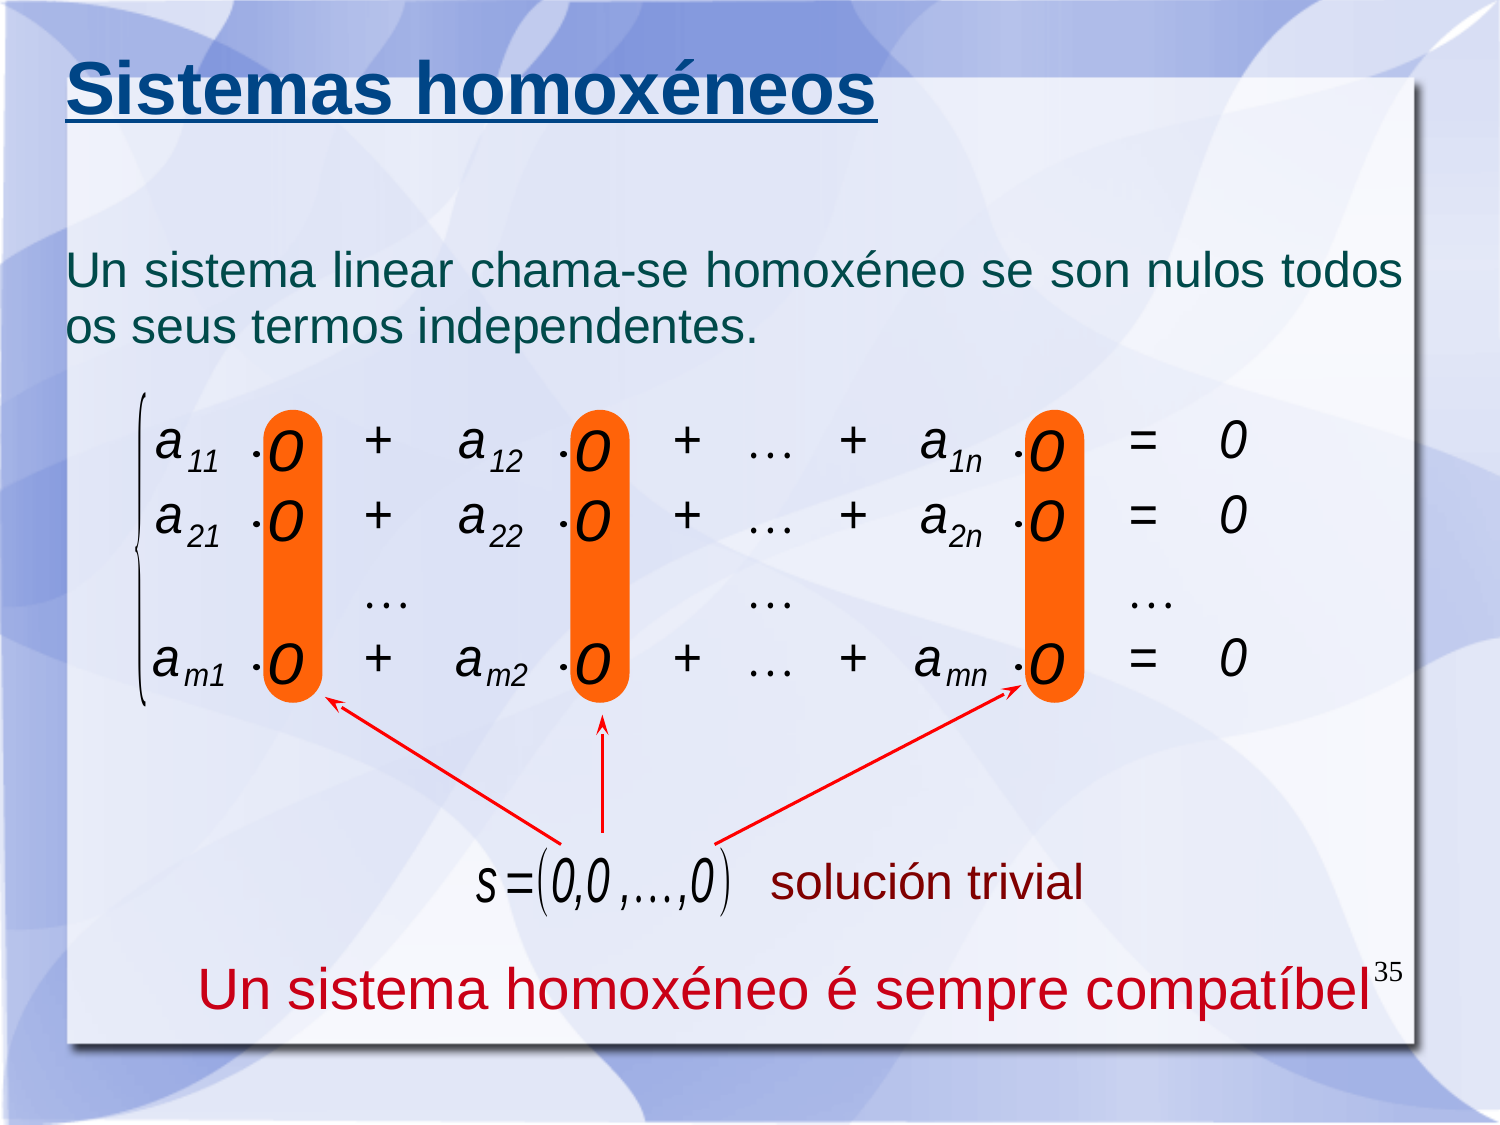

# Sistemas homoxéneos
Un sistema linear chama-se homoxéneo se son nulos todos os seus termos independentes.
solución trivial
Un sistema homoxéneo é sempre compatíbel
35